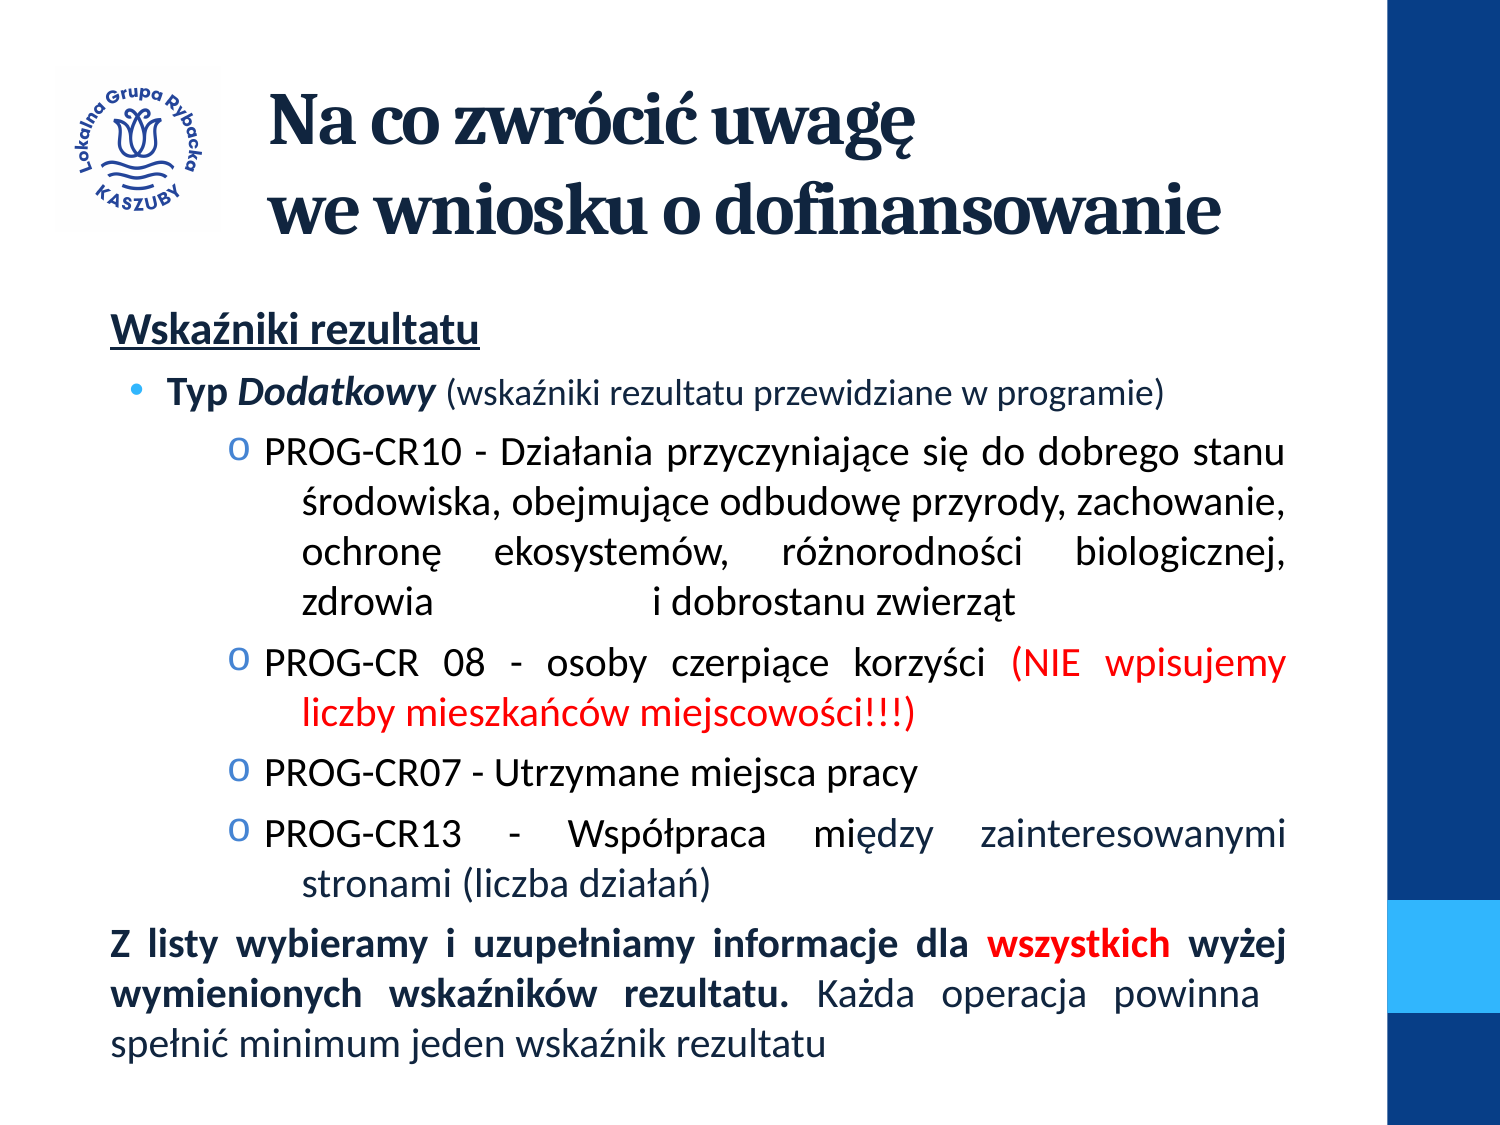

# Na co zwrócić uwagę we wniosku o dofinansowanie
Wskaźniki rezultatu
Typ Dodatkowy (wskaźniki rezultatu przewidziane w programie)
PROG-CR10 - Działania przyczyniające się do dobrego stanu środowiska, obejmujące odbudowę przyrody, zachowanie, ochronę ekosystemów, różnorodności biologicznej, zdrowia i dobrostanu zwierząt
PROG-CR 08 - osoby czerpiące korzyści (NIE wpisujemy liczby mieszkańców miejscowości!!!)
PROG-CR07 - Utrzymane miejsca pracy
PROG-CR13 - Współpraca między zainteresowanymi stronami (liczba działań)
Z listy wybieramy i uzupełniamy informacje dla wszystkich wyżej wymienionych wskaźników rezultatu. Każda operacja powinna spełnić minimum jeden wskaźnik rezultatu